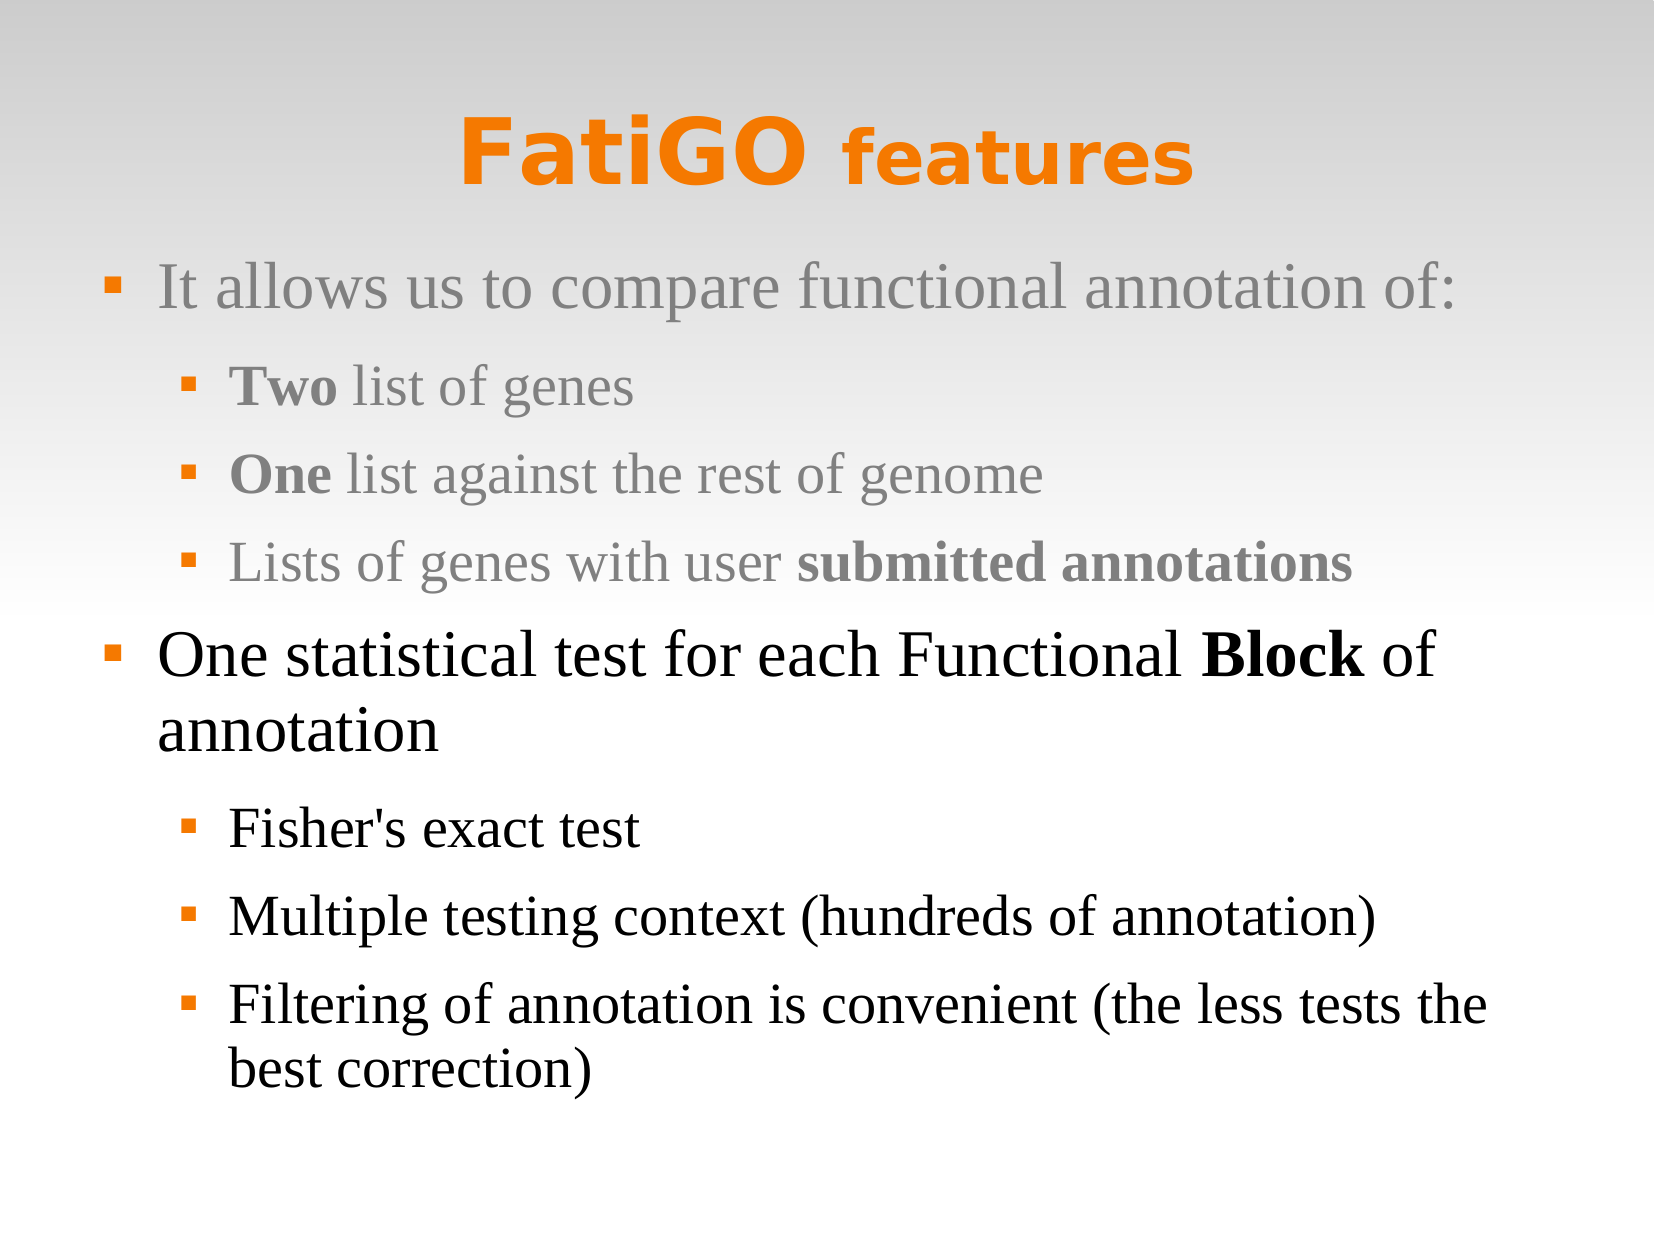

# FatiGO features
It allows us to compare functional annotation of:
Two list of genes
One list against the rest of genome
Lists of genes with user submitted annotations
One statistical test for each Functional Block of annotation
Fisher's exact test
Multiple testing context (hundreds of annotation)
Filtering of annotation is convenient (the less tests the best correction)